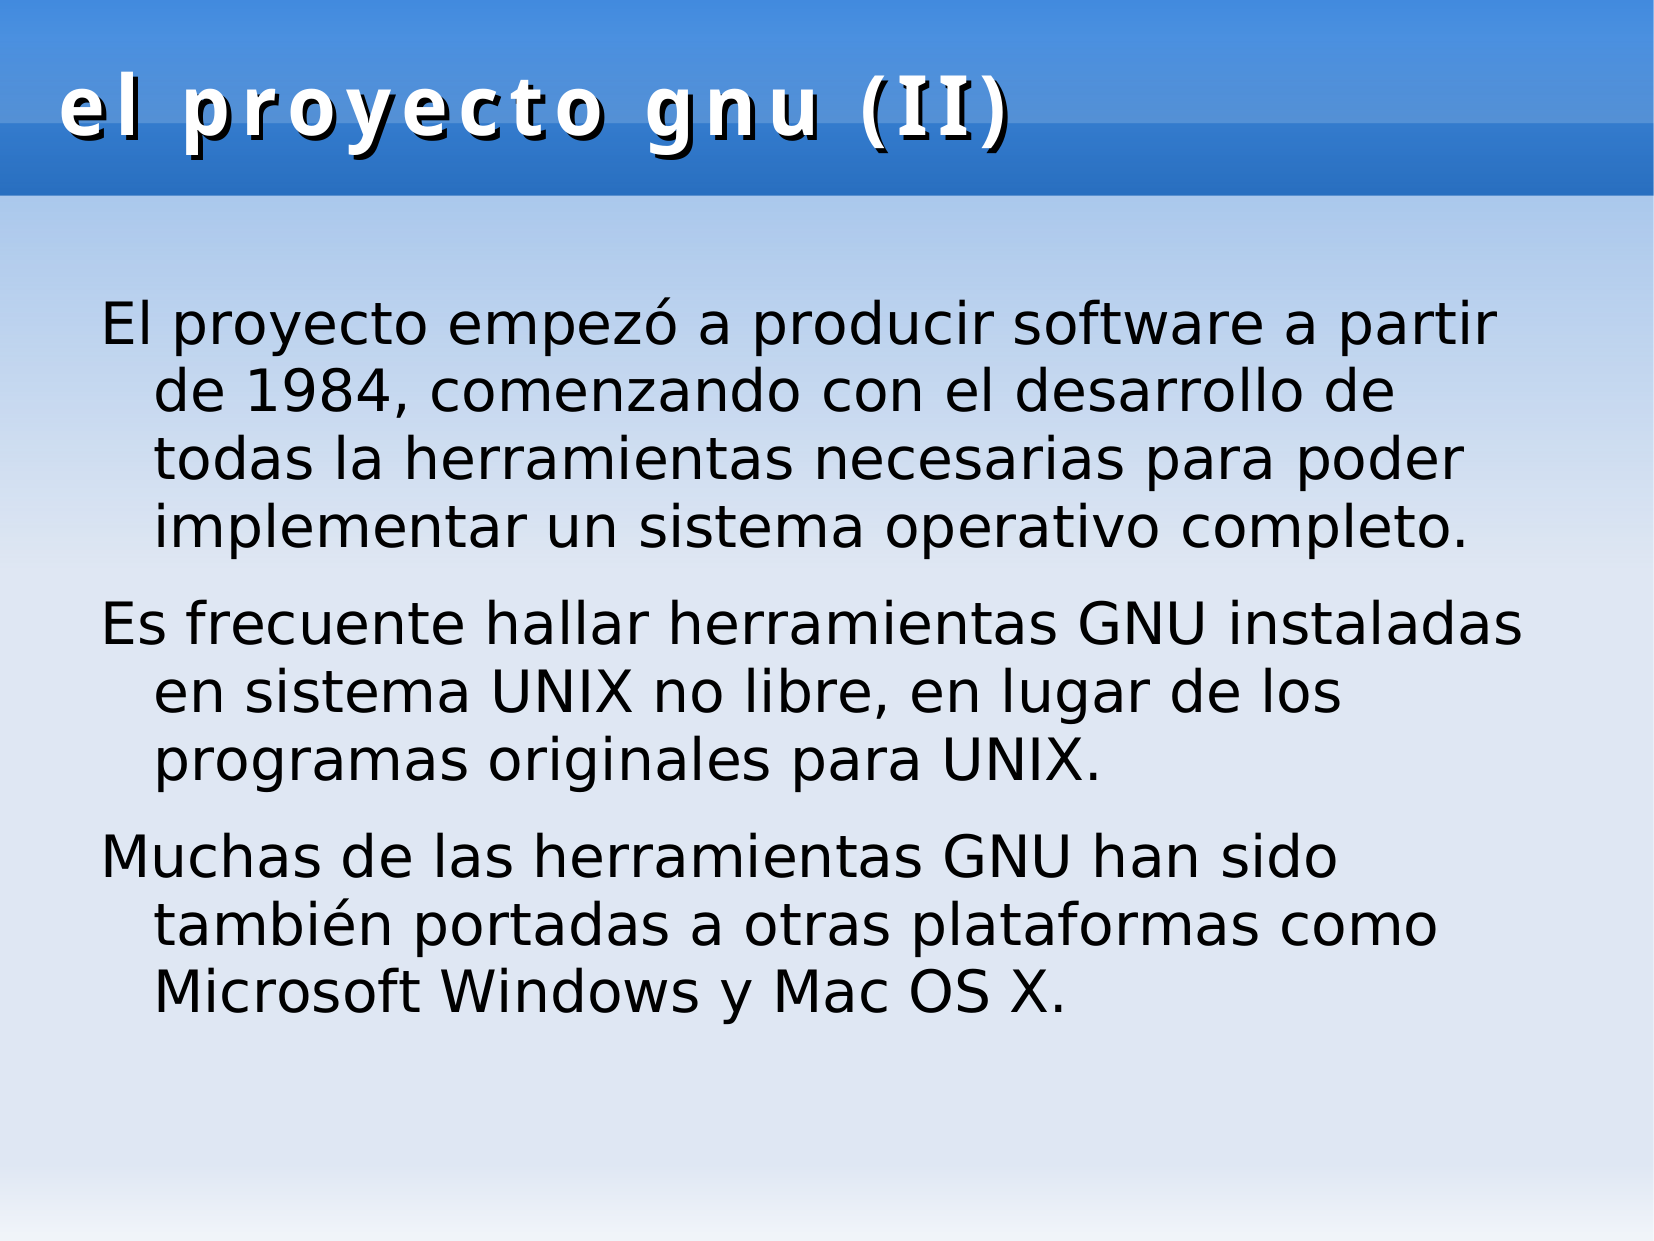

# el proyecto gnu (II)
El proyecto empezó a producir software a partir de 1984, comenzando con el desarrollo de todas la herramientas necesarias para poder implementar un sistema operativo completo.
Es frecuente hallar herramientas GNU instaladas en sistema UNIX no libre, en lugar de los programas originales para UNIX.
Muchas de las herramientas GNU han sido también portadas a otras plataformas como Microsoft Windows y Mac OS X.